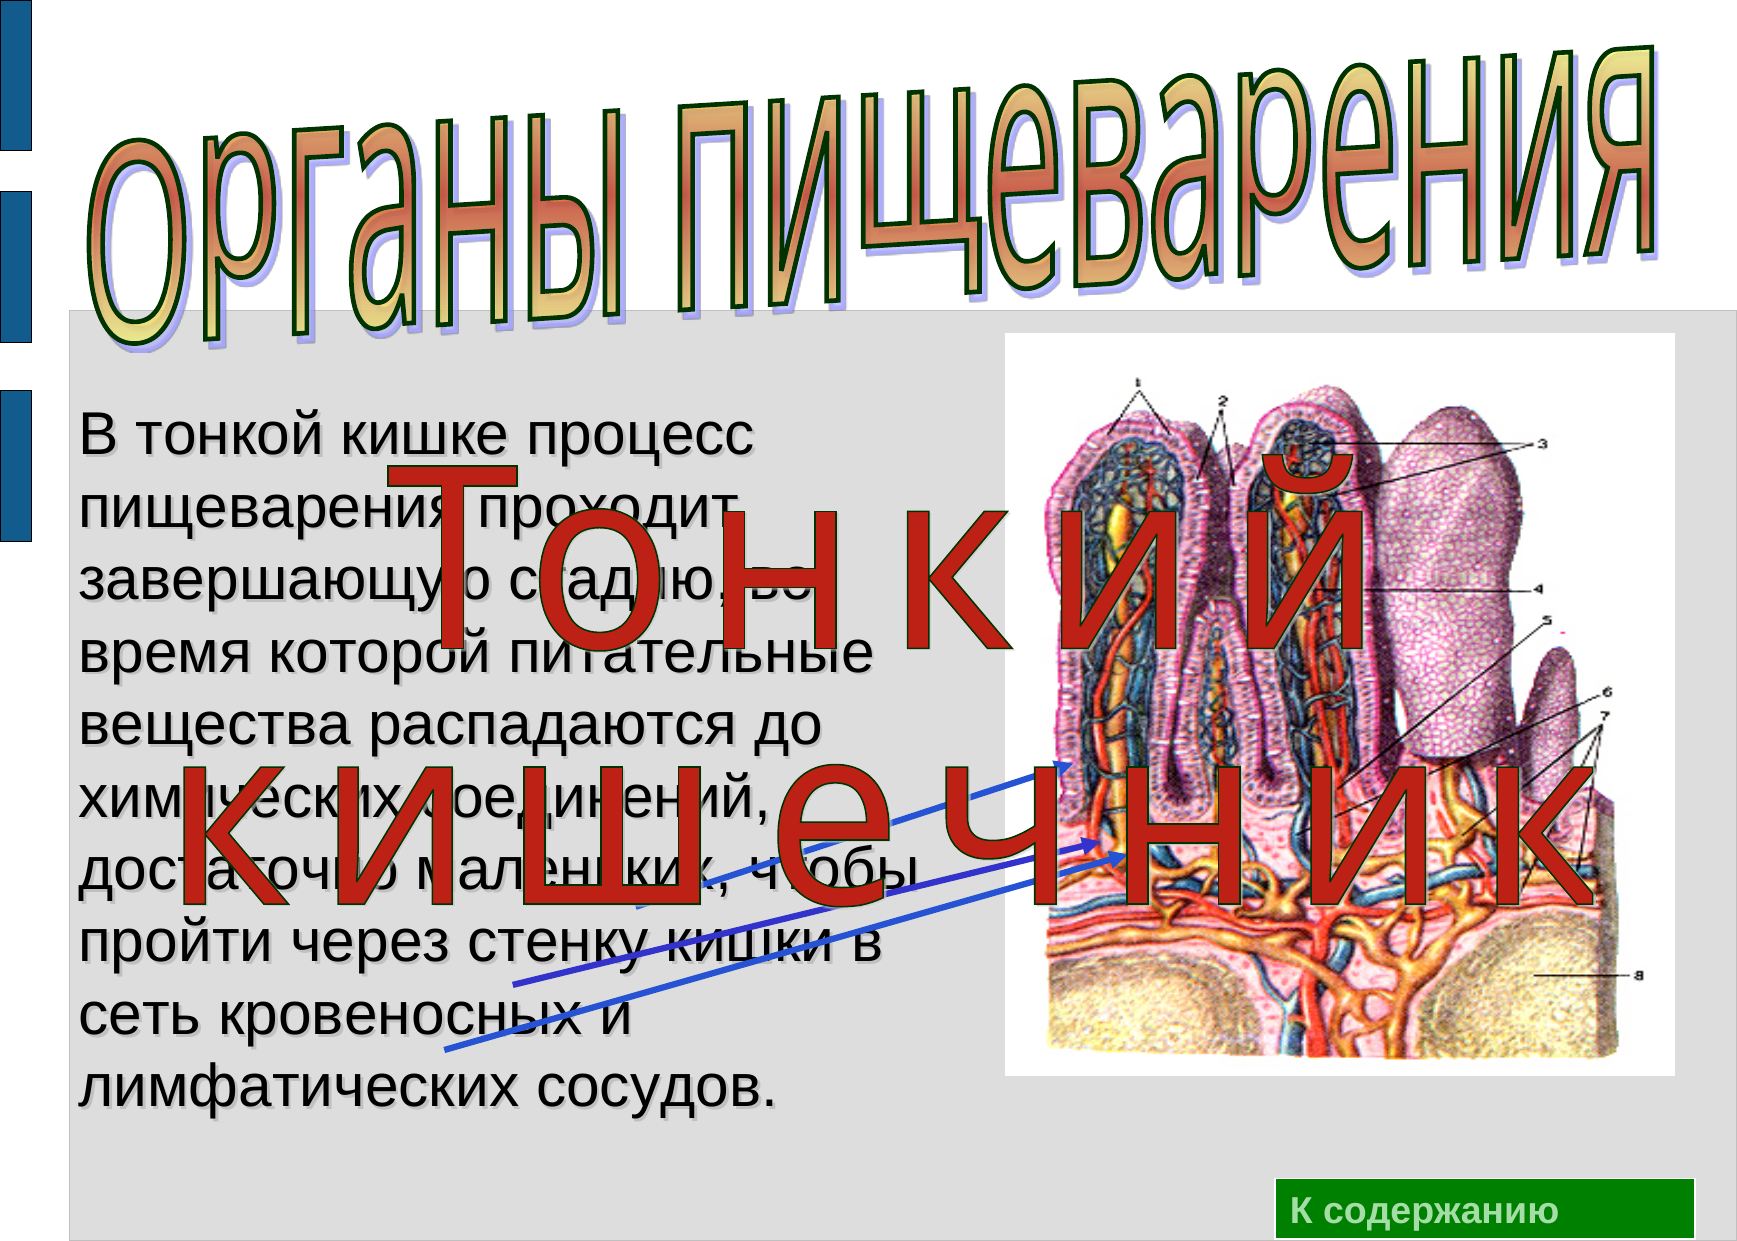

Органы пищеварения
#
В тонкой кишке процесс пищеварения проходит завершающую стадию, во время которой питательные вещества распадаются до химических соединений, достаточно маленьких, чтобы пройти через стенку кишки в сеть кровеносных и лимфатических сосудов.
Тонкий
кишечник
К содержанию